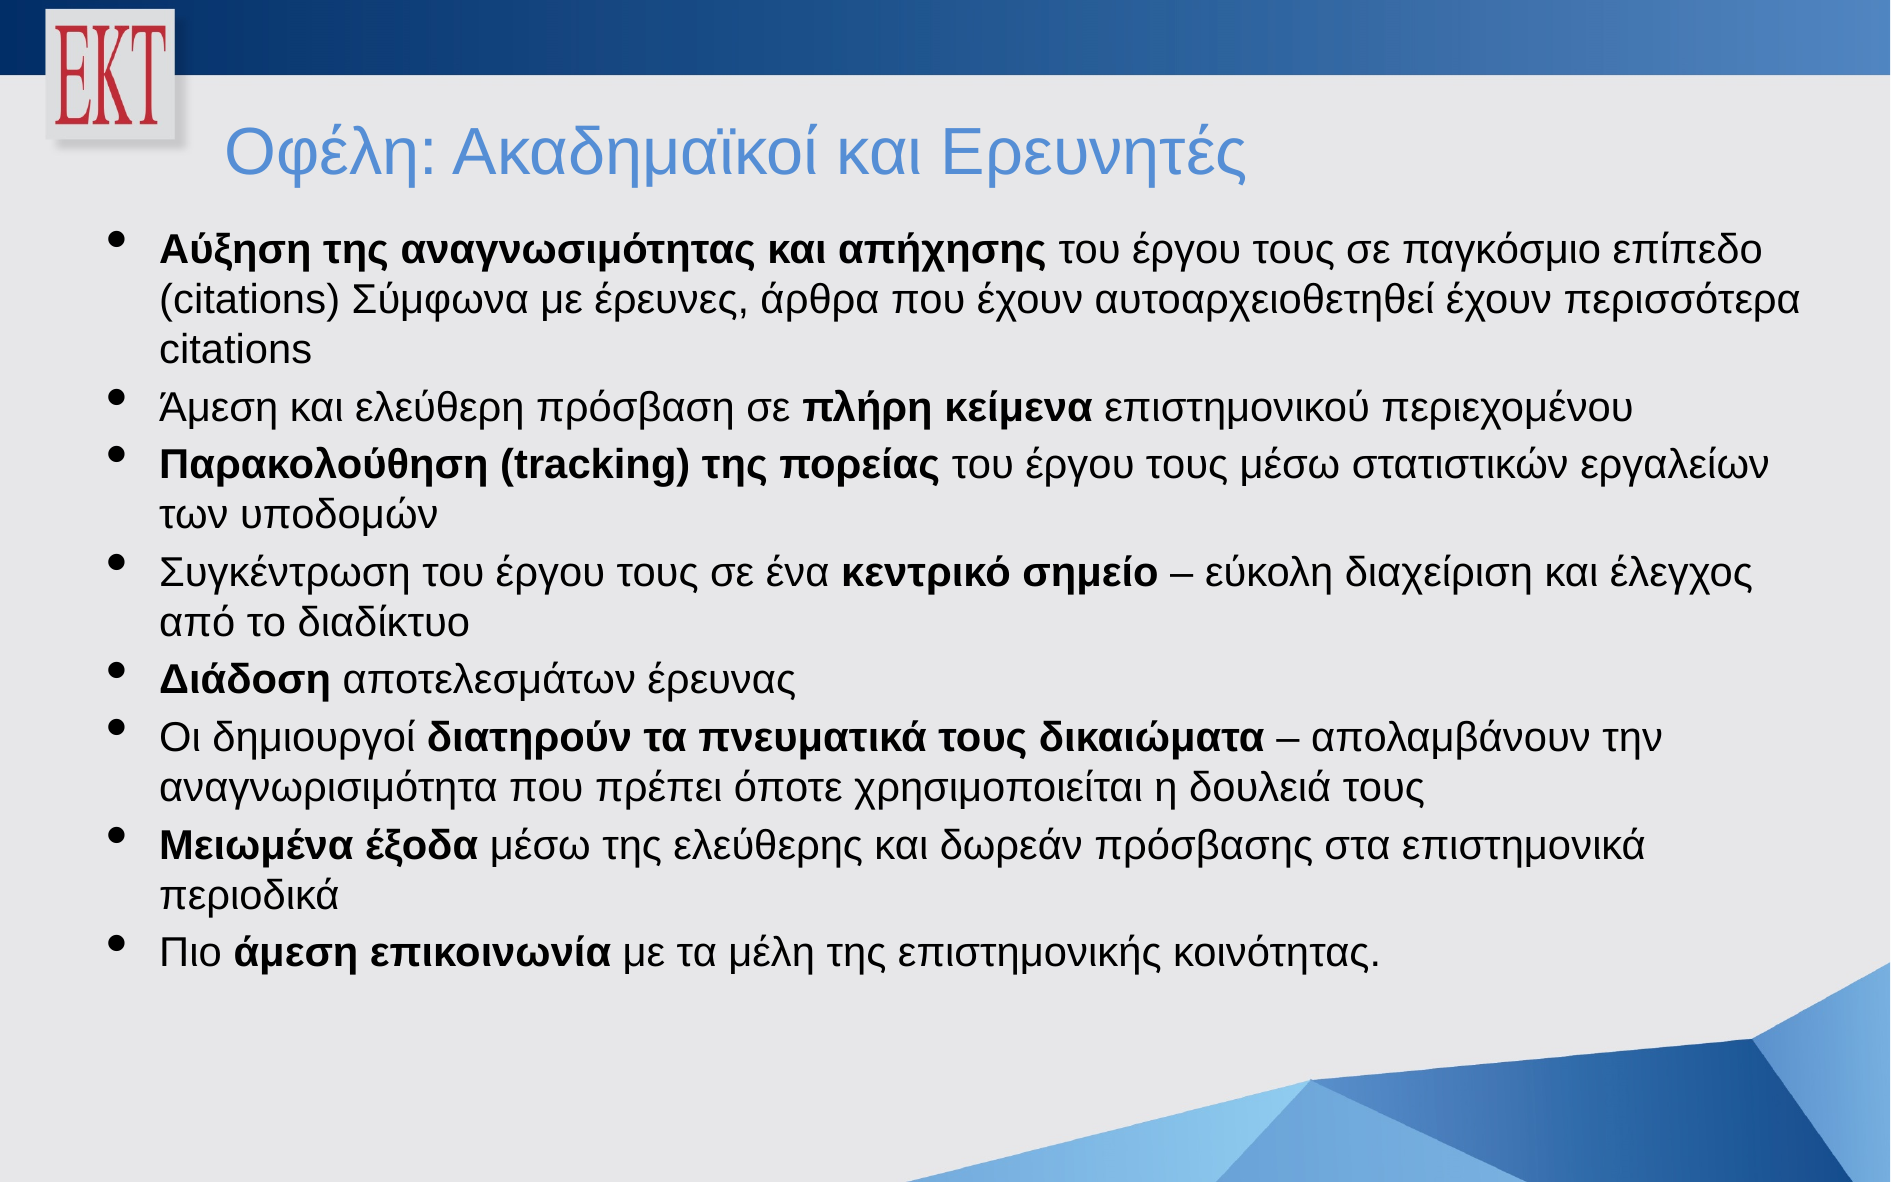

# Οφέλη: Ακαδημαϊκοί και Ερευνητές
Αύξηση της αναγνωσιμότητας και απήχησης του έργου τους σε παγκόσμιο επίπεδο (citations) Σύμφωνα με έρευνες, άρθρα που έχουν αυτοαρχειοθετηθεί έχουν περισσότερα citations
Άμεση και ελεύθερη πρόσβαση σε πλήρη κείμενα επιστημονικού περιεχομένου
Παρακολούθηση (tracking) της πορείας του έργου τους μέσω στατιστικών εργαλείων των υποδομών
Συγκέντρωση του έργου τους σε ένα κεντρικό σημείο – εύκολη διαχείριση και έλεγχος από το διαδίκτυο
Διάδοση αποτελεσμάτων έρευνας
Οι δημιουργοί διατηρούν τα πνευματικά τους δικαιώματα – απολαμβάνουν την αναγνωρισιμότητα που πρέπει όποτε χρησιμοποιείται η δουλειά τους
Μειωμένα έξοδα μέσω της ελεύθερης και δωρεάν πρόσβασης στα επιστημονικά περιοδικά
Πιο άμεση επικοινωνία με τα μέλη της επιστημονικής κοινότητας.